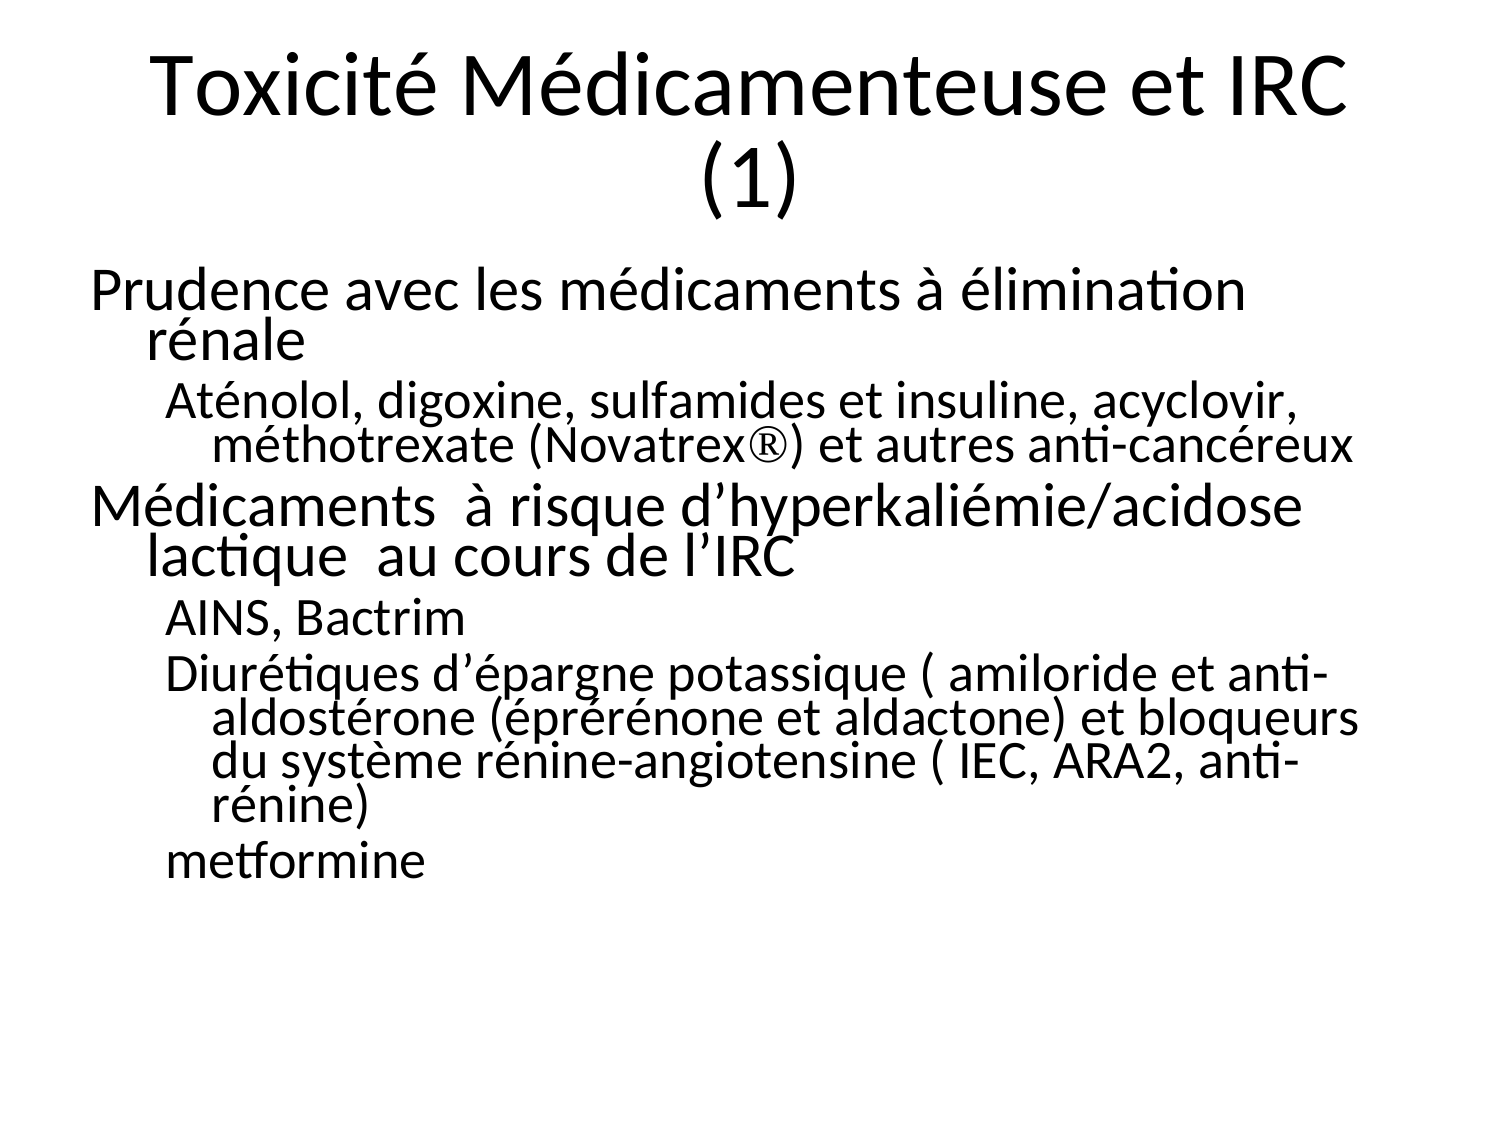

# Toxicité Médicamenteuse et IRC (1)
Prudence avec les médicaments à élimination rénale
Aténolol, digoxine, sulfamides et insuline, acyclovir, méthotrexate (Novatrex) et autres anti-cancéreux
Médicaments à risque d’hyperkaliémie/acidose lactique au cours de l’IRC
AINS, Bactrim
Diurétiques d’épargne potassique ( amiloride et anti-aldostérone (éprérénone et aldactone) et bloqueurs du système rénine-angiotensine ( IEC, ARA2, anti-rénine)
metformine